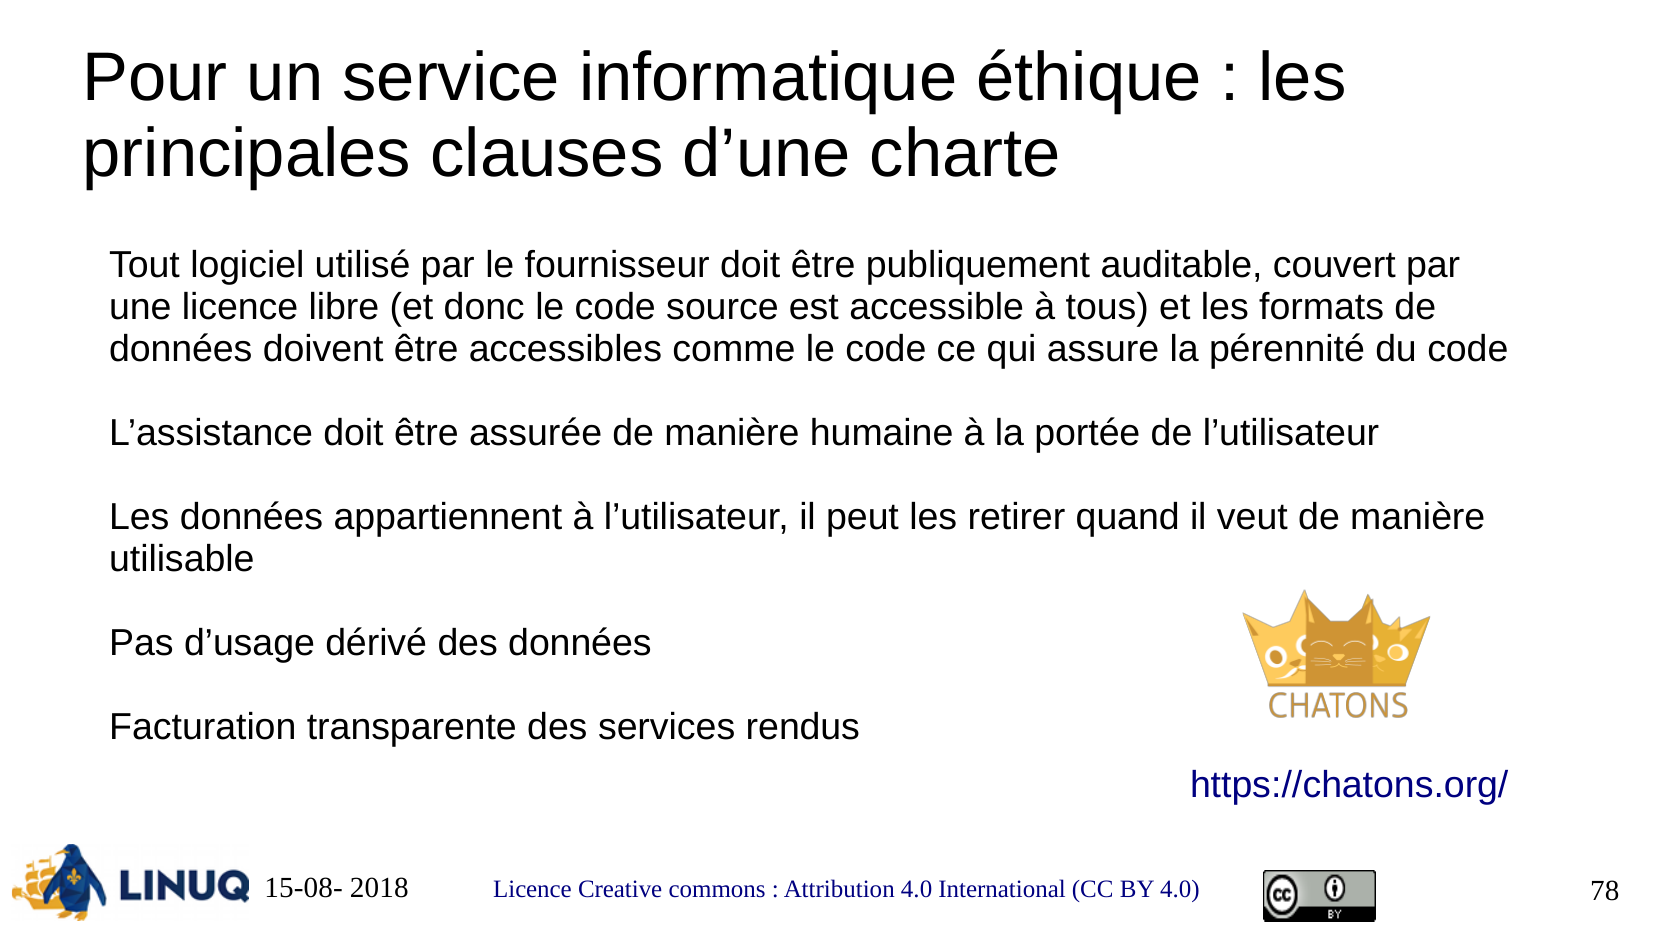

# Pour un service informatique éthique : les principales clauses d’une charte
Tout logiciel utilisé par le fournisseur doit être publiquement auditable, couvert par une licence libre (et donc le code source est accessible à tous) et les formats de données doivent être accessibles comme le code ce qui assure la pérennité du code
L’assistance doit être assurée de manière humaine à la portée de l’utilisateur
Les données appartiennent à l’utilisateur, il peut les retirer quand il veut de manière utilisable
Pas d’usage dérivé des données
Facturation transparente des services rendus
https://chatons.org/
15-08- 2018
78